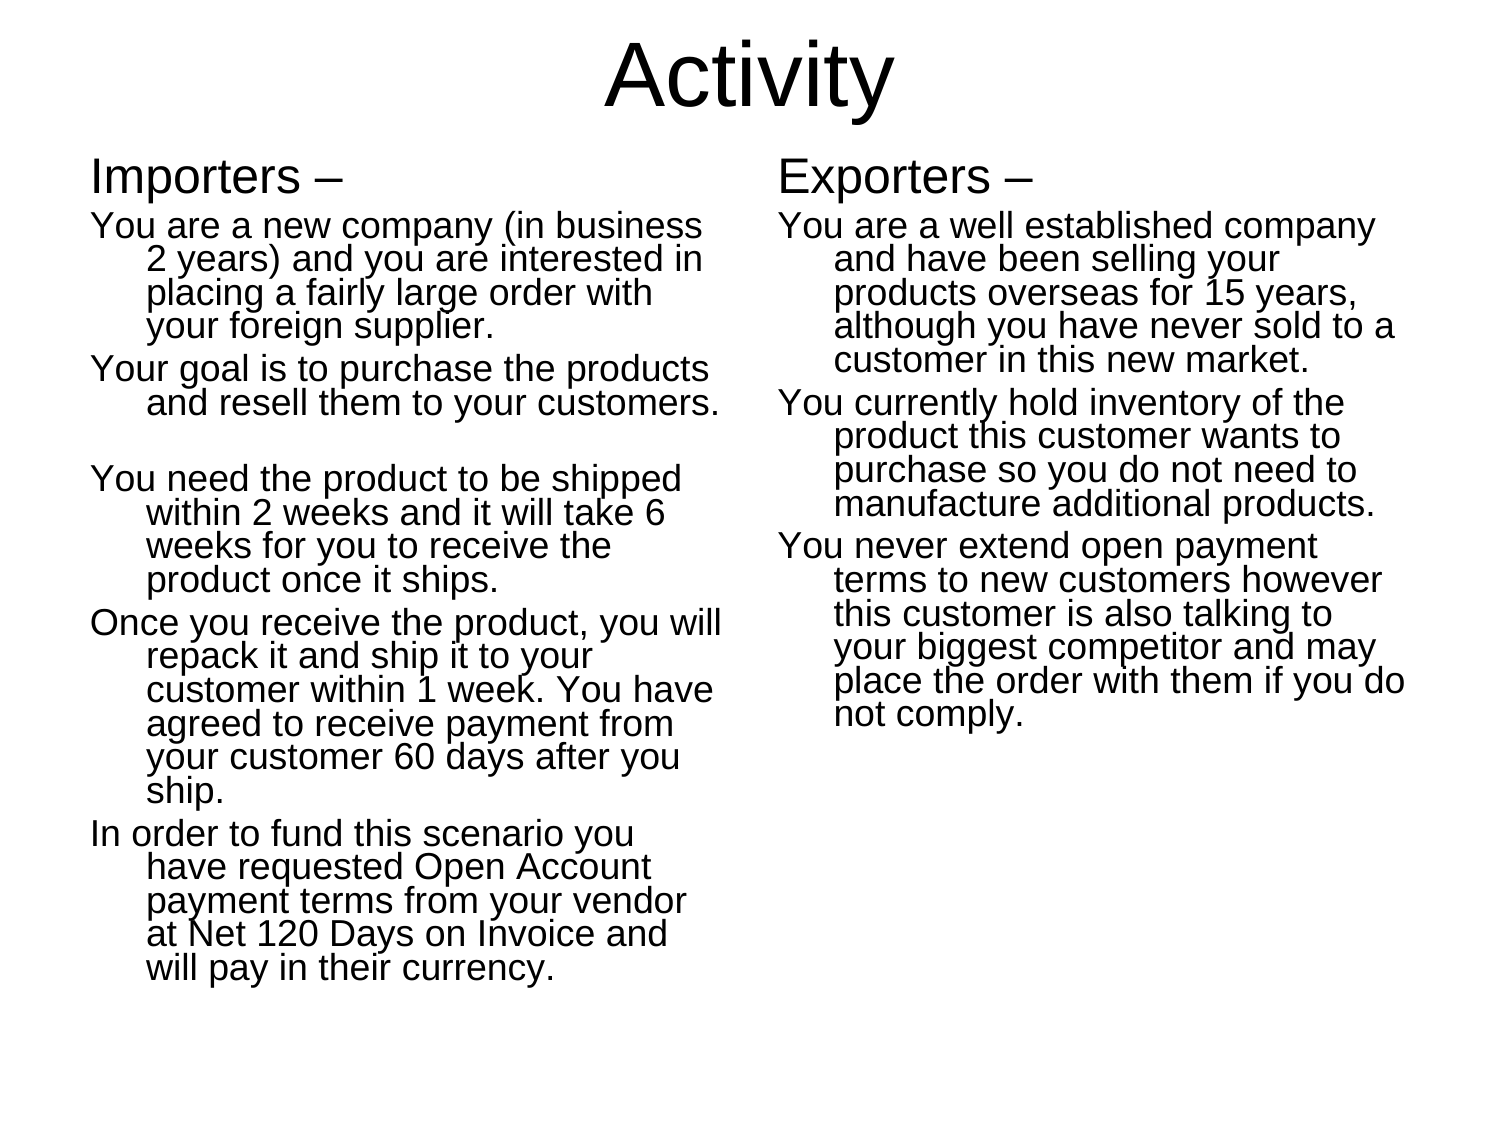

# Activity
Importers –
You are a new company (in business 2 years) and you are interested in placing a fairly large order with your foreign supplier.
Your goal is to purchase the products and resell them to your customers.
You need the product to be shipped within 2 weeks and it will take 6 weeks for you to receive the product once it ships.
Once you receive the product, you will repack it and ship it to your customer within 1 week. You have agreed to receive payment from your customer 60 days after you ship.
In order to fund this scenario you have requested Open Account payment terms from your vendor at Net 120 Days on Invoice and will pay in their currency.
Exporters –
You are a well established company and have been selling your products overseas for 15 years, although you have never sold to a customer in this new market.
You currently hold inventory of the product this customer wants to purchase so you do not need to manufacture additional products.
You never extend open payment terms to new customers however this customer is also talking to your biggest competitor and may place the order with them if you do not comply.